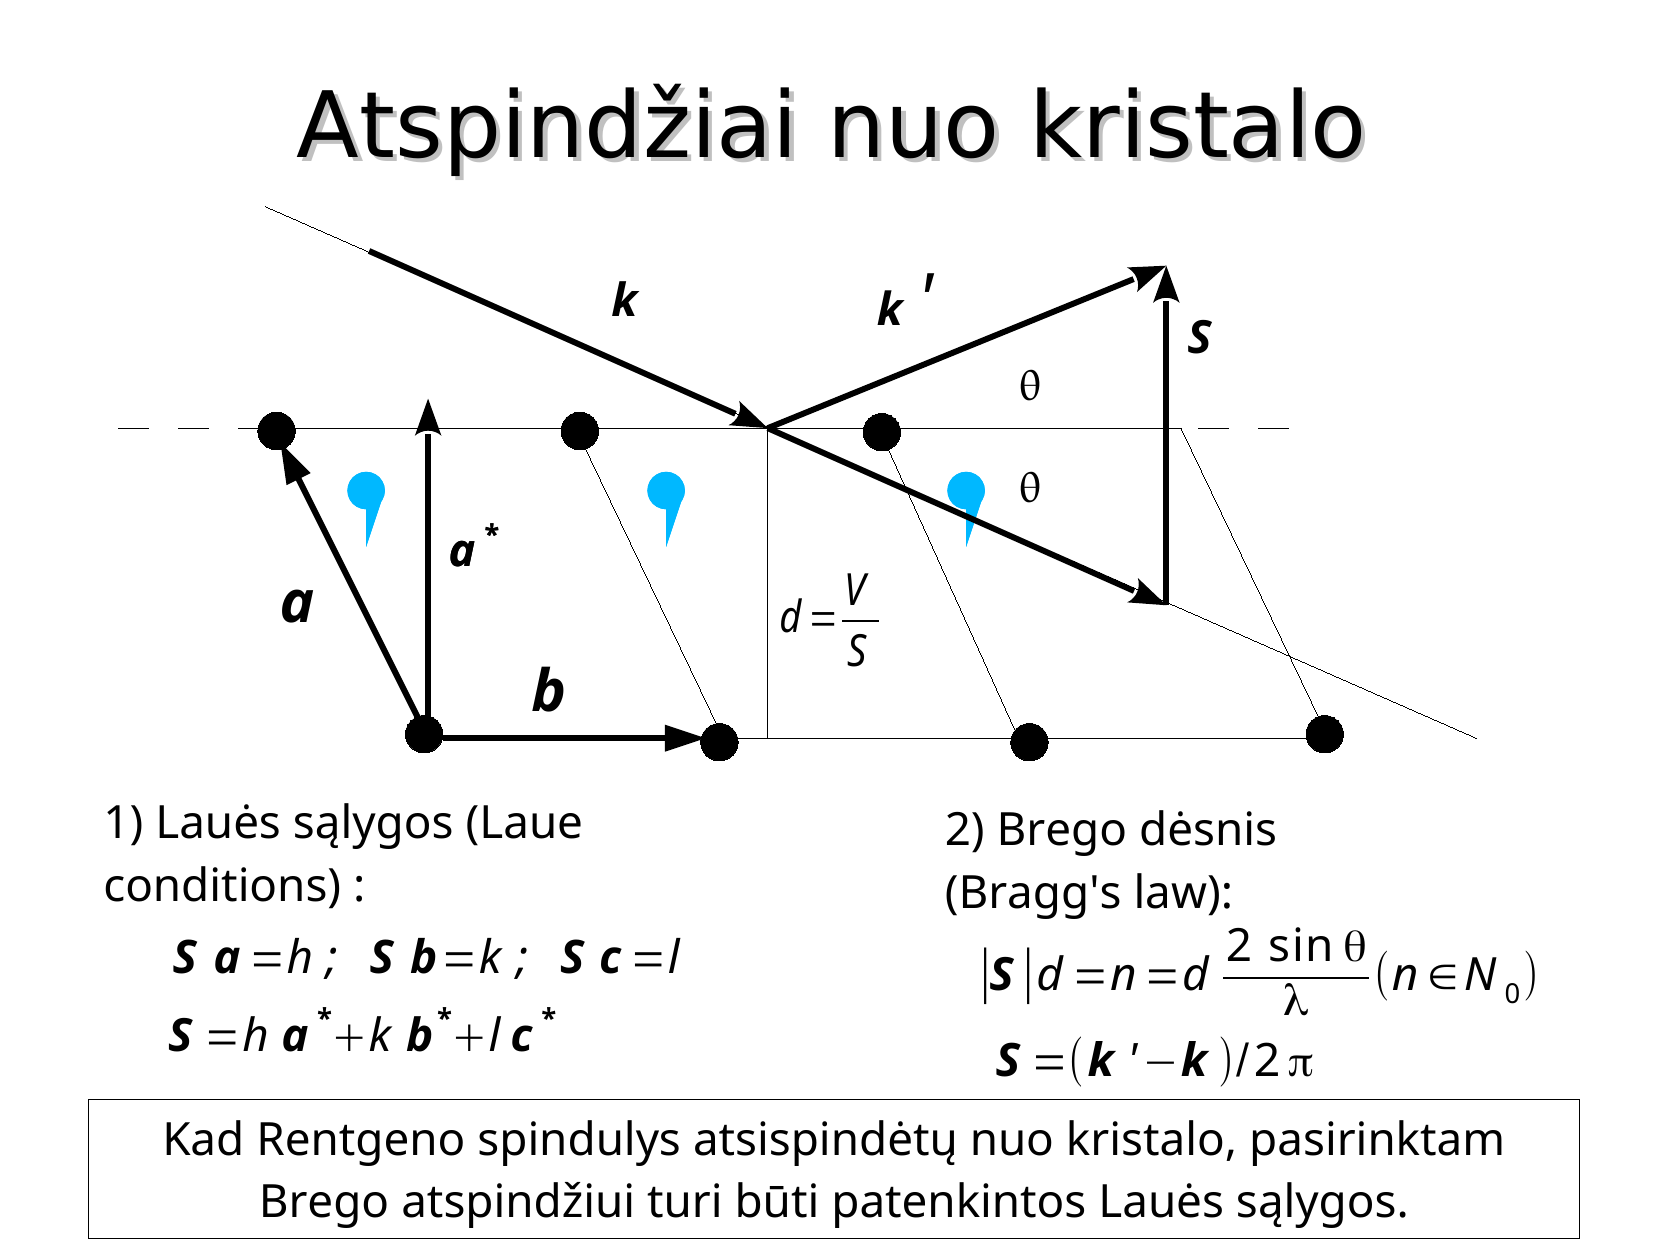

# Atspindžiai nuo kristalo
a
b
1) Lauės sąlygos (Laue conditions) :
2) Brego dėsnis (Bragg's law):
Kad Rentgeno spindulys atsispindėtų nuo kristalo, pasirinktam Brego atspindžiui turi būti patenkintos Lauės sąlygos.